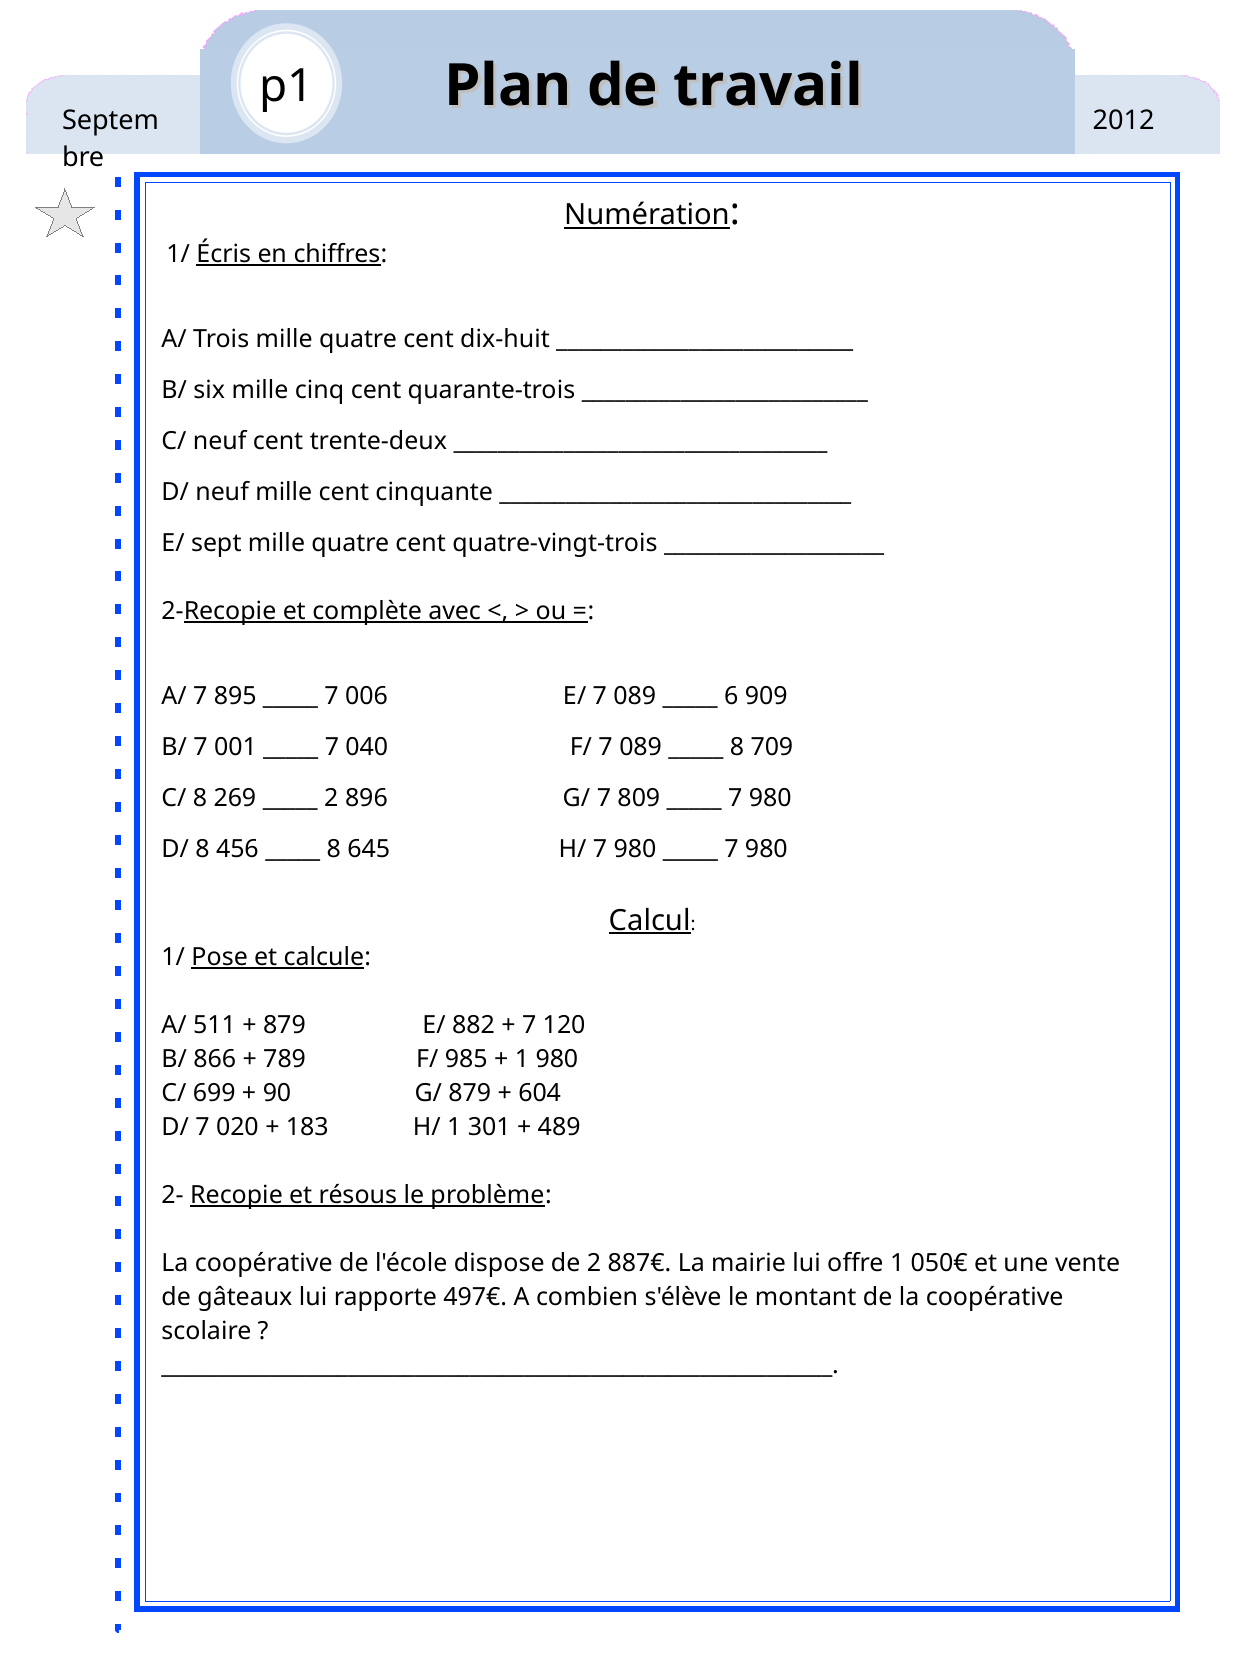

p1
Plan de travail
Septembre
2012
| |
| --- |
Numération:
 1/ Écris en chiffres:
A/ Trois mille quatre cent dix-huit ___________________________
B/ six mille cinq cent quarante-trois __________________________
C/ neuf cent trente-deux __________________________________
D/ neuf mille cent cinquante ________________________________
E/ sept mille quatre cent quatre-vingt-trois ____________________
2-Recopie et complète avec <, > ou =:
A/ 7 895 _____ 7 006 E/ 7 089 _____ 6 909
B/ 7 001 _____ 7 040 F/ 7 089 _____ 8 709
C/ 8 269 _____ 2 896 G/ 7 809 _____ 7 980
D/ 8 456 _____ 8 645 H/ 7 980 _____ 7 980
Calcul:
1/ Pose et calcule:
A/ 511 + 879 E/ 882 + 7 120
B/ 866 + 789 F/ 985 + 1 980
C/ 699 + 90 G/ 879 + 604
D/ 7 020 + 183 H/ 1 301 + 489
2- Recopie et résous le problème:
La coopérative de l'école dispose de 2 887€. La mairie lui offre 1 050€ et une vente de gâteaux lui rapporte 497€. A combien s'élève le montant de la coopérative scolaire ?
_____________________________________________________________.